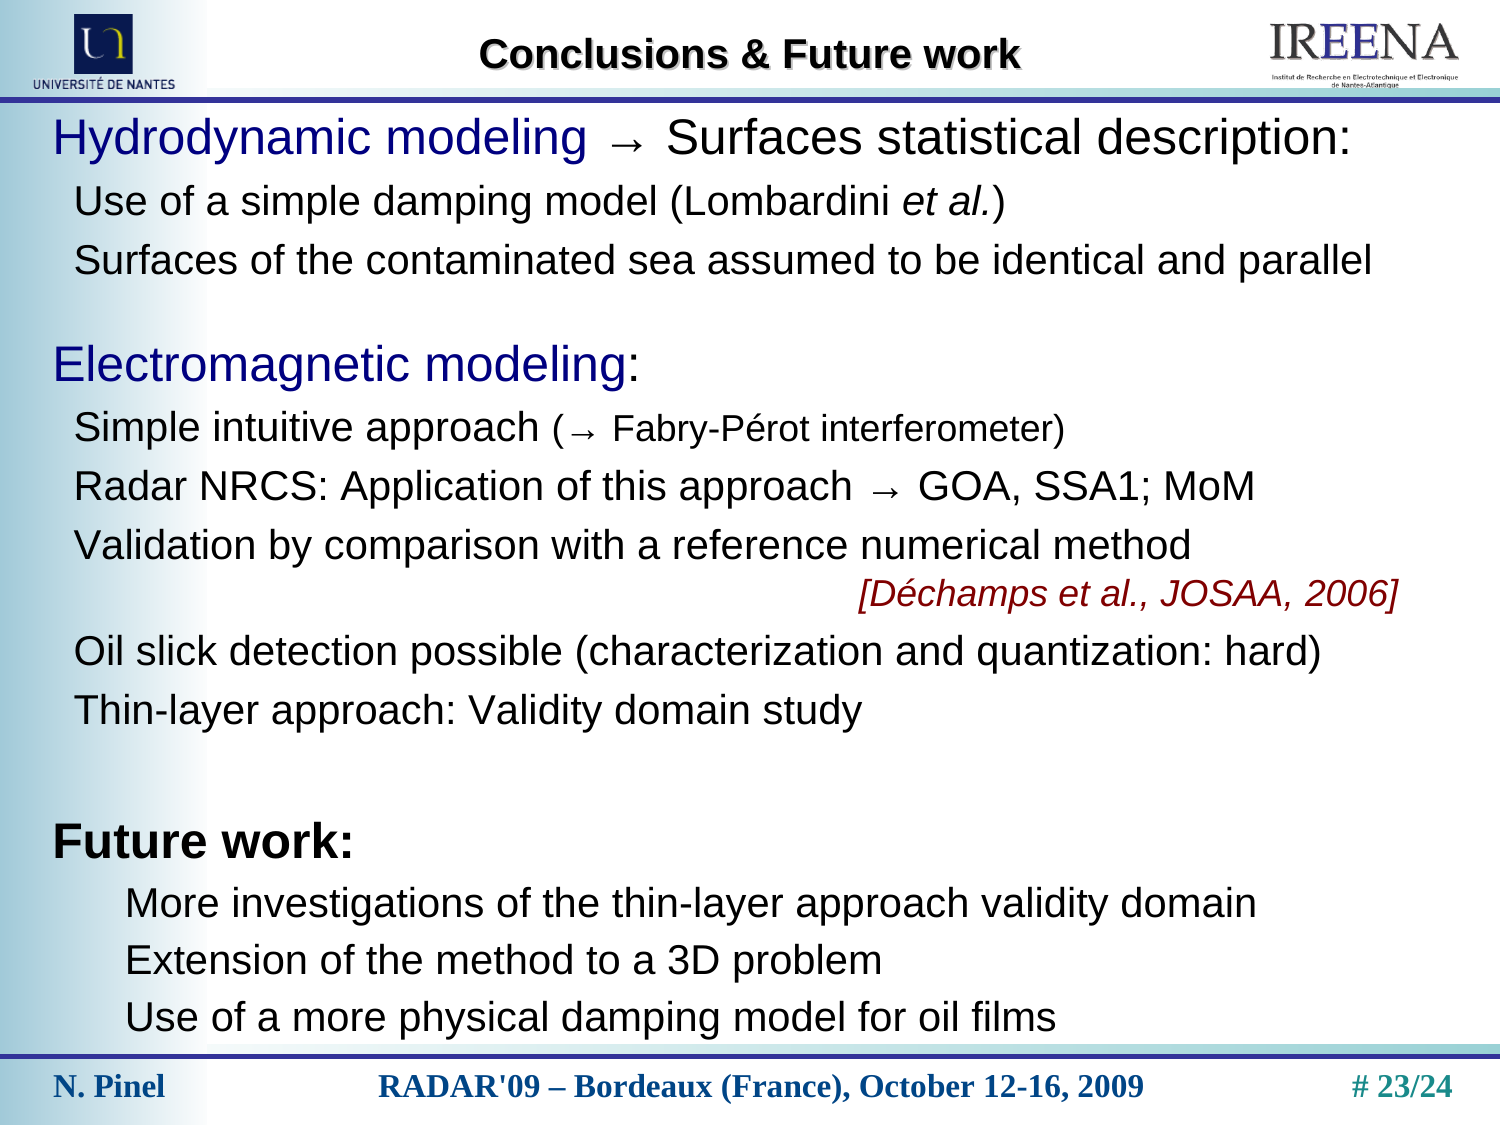

# Conclusions & Future work
 Hydrodynamic modeling → Surfaces statistical description:
Use of a simple damping model (Lombardini et al.)‏
Surfaces of the contaminated sea assumed to be identical and parallel
 Electromagnetic modeling:
Simple intuitive approach (→ Fabry-Pérot interferometer)‏
Radar NRCS: Application of this approach → GOA, SSA1; MoM
Validation by comparison with a reference numerical method
					[Déchamps et al., JOSAA, 2006]
Oil slick detection possible (characterization and quantization: hard)
Thin-layer approach: Validity domain study
 Future work:
 More investigations of the thin-layer approach validity domain
 Extension of the method to a 3D problem
 Use of a more physical damping model for oil films